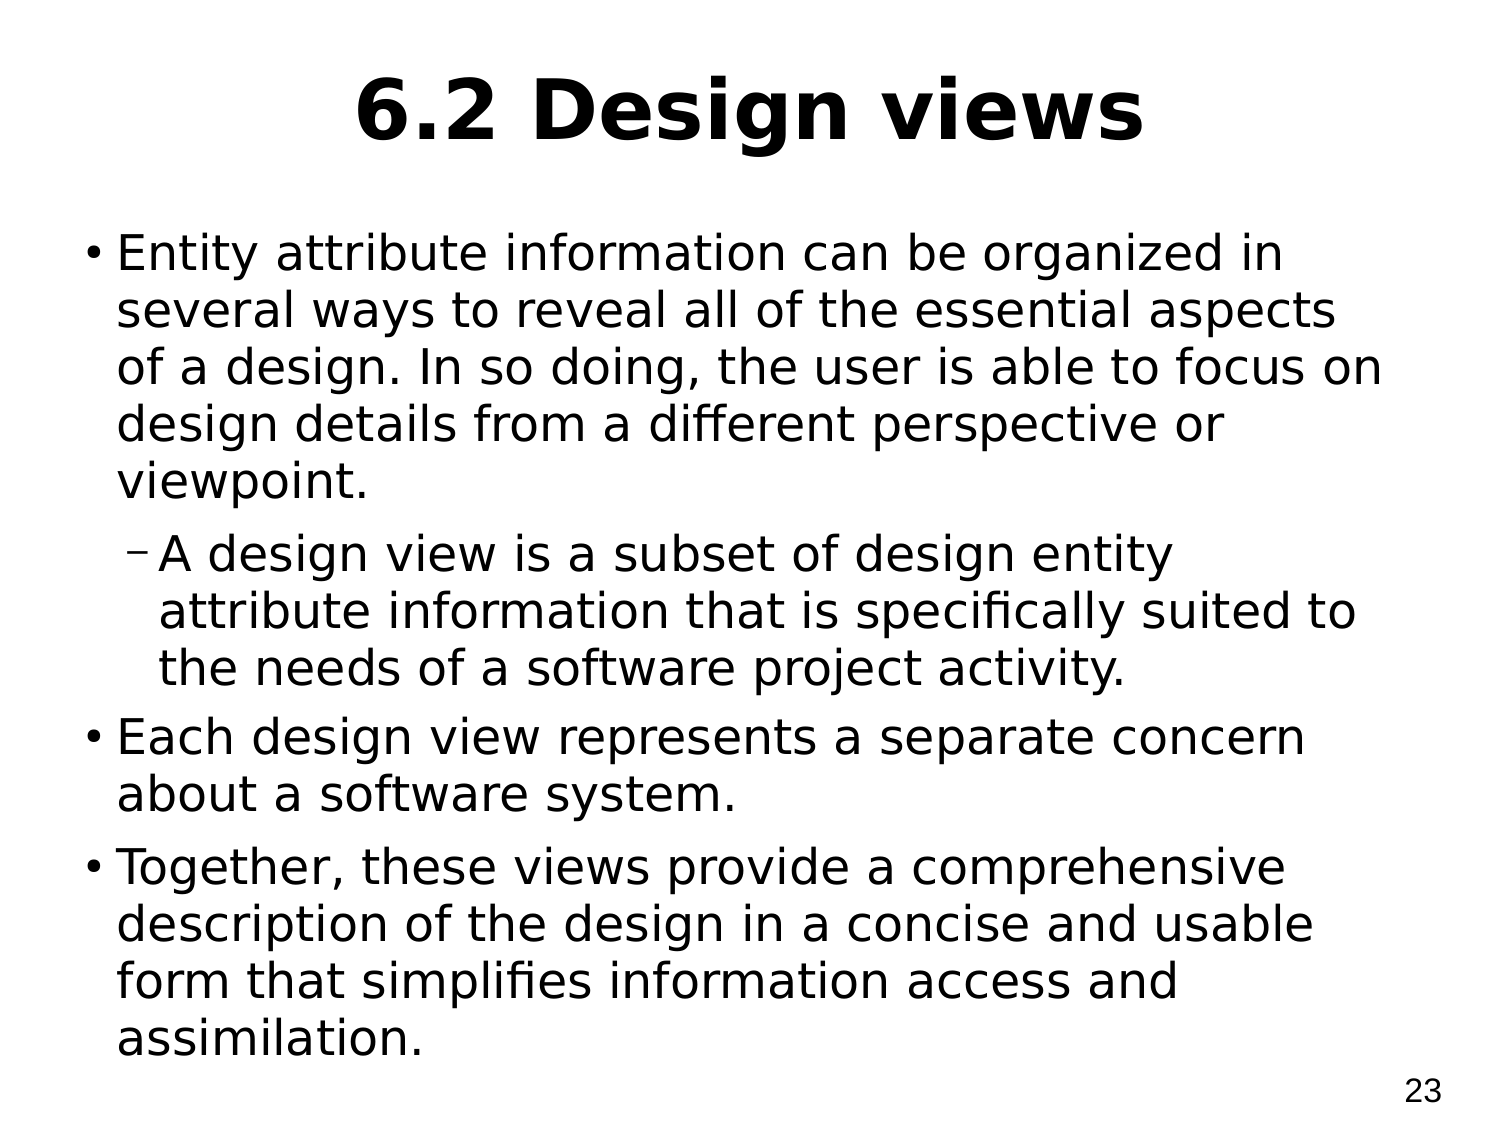

# 6.2 Design views
Entity attribute information can be organized in several ways to reveal all of the essential aspects of a design. In so doing, the user is able to focus on design details from a different perspective or viewpoint.
A design view is a subset of design entity attribute information that is specifically suited to the needs of a software project activity.
Each design view represents a separate concern about a software system.
Together, these views provide a comprehensive description of the design in a concise and usable form that simplifies information access and assimilation.